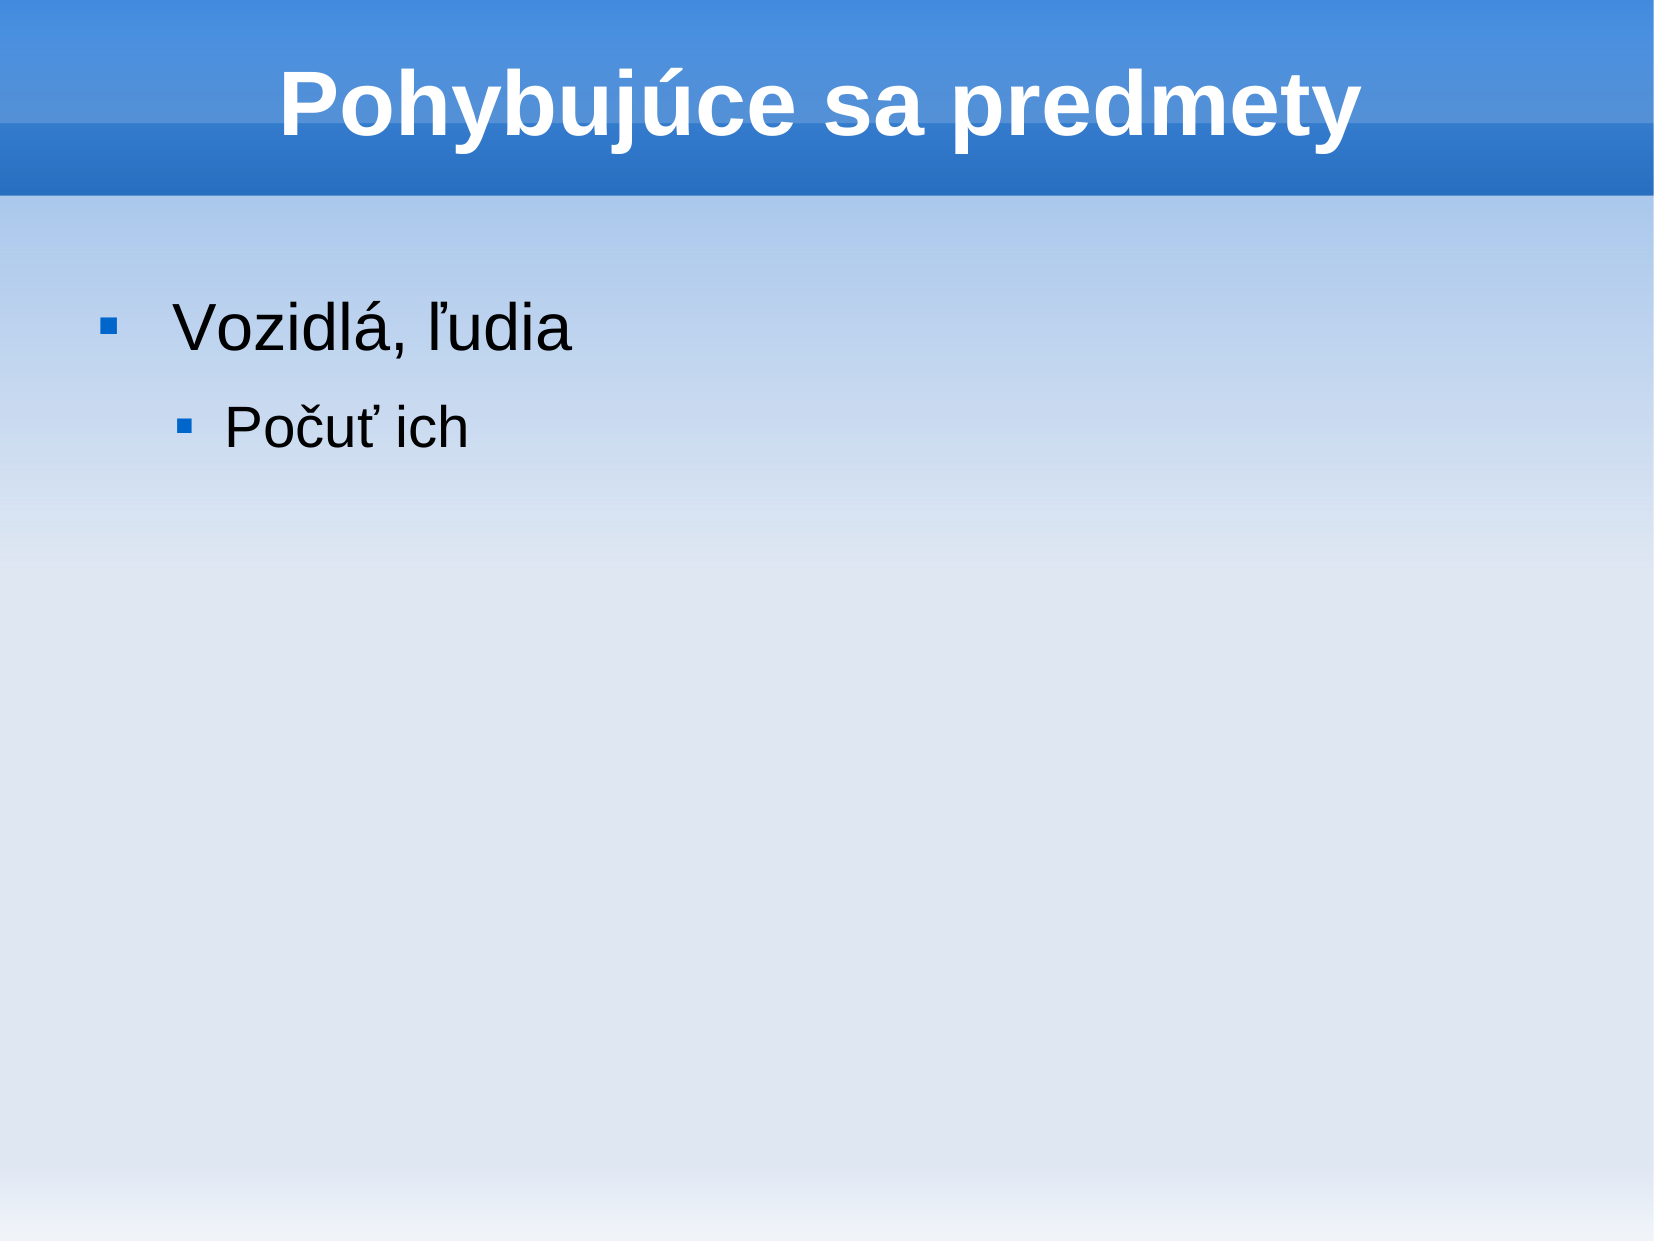

# Pohybujúce sa predmety
 Vozidlá, ľudia
Počuť ich